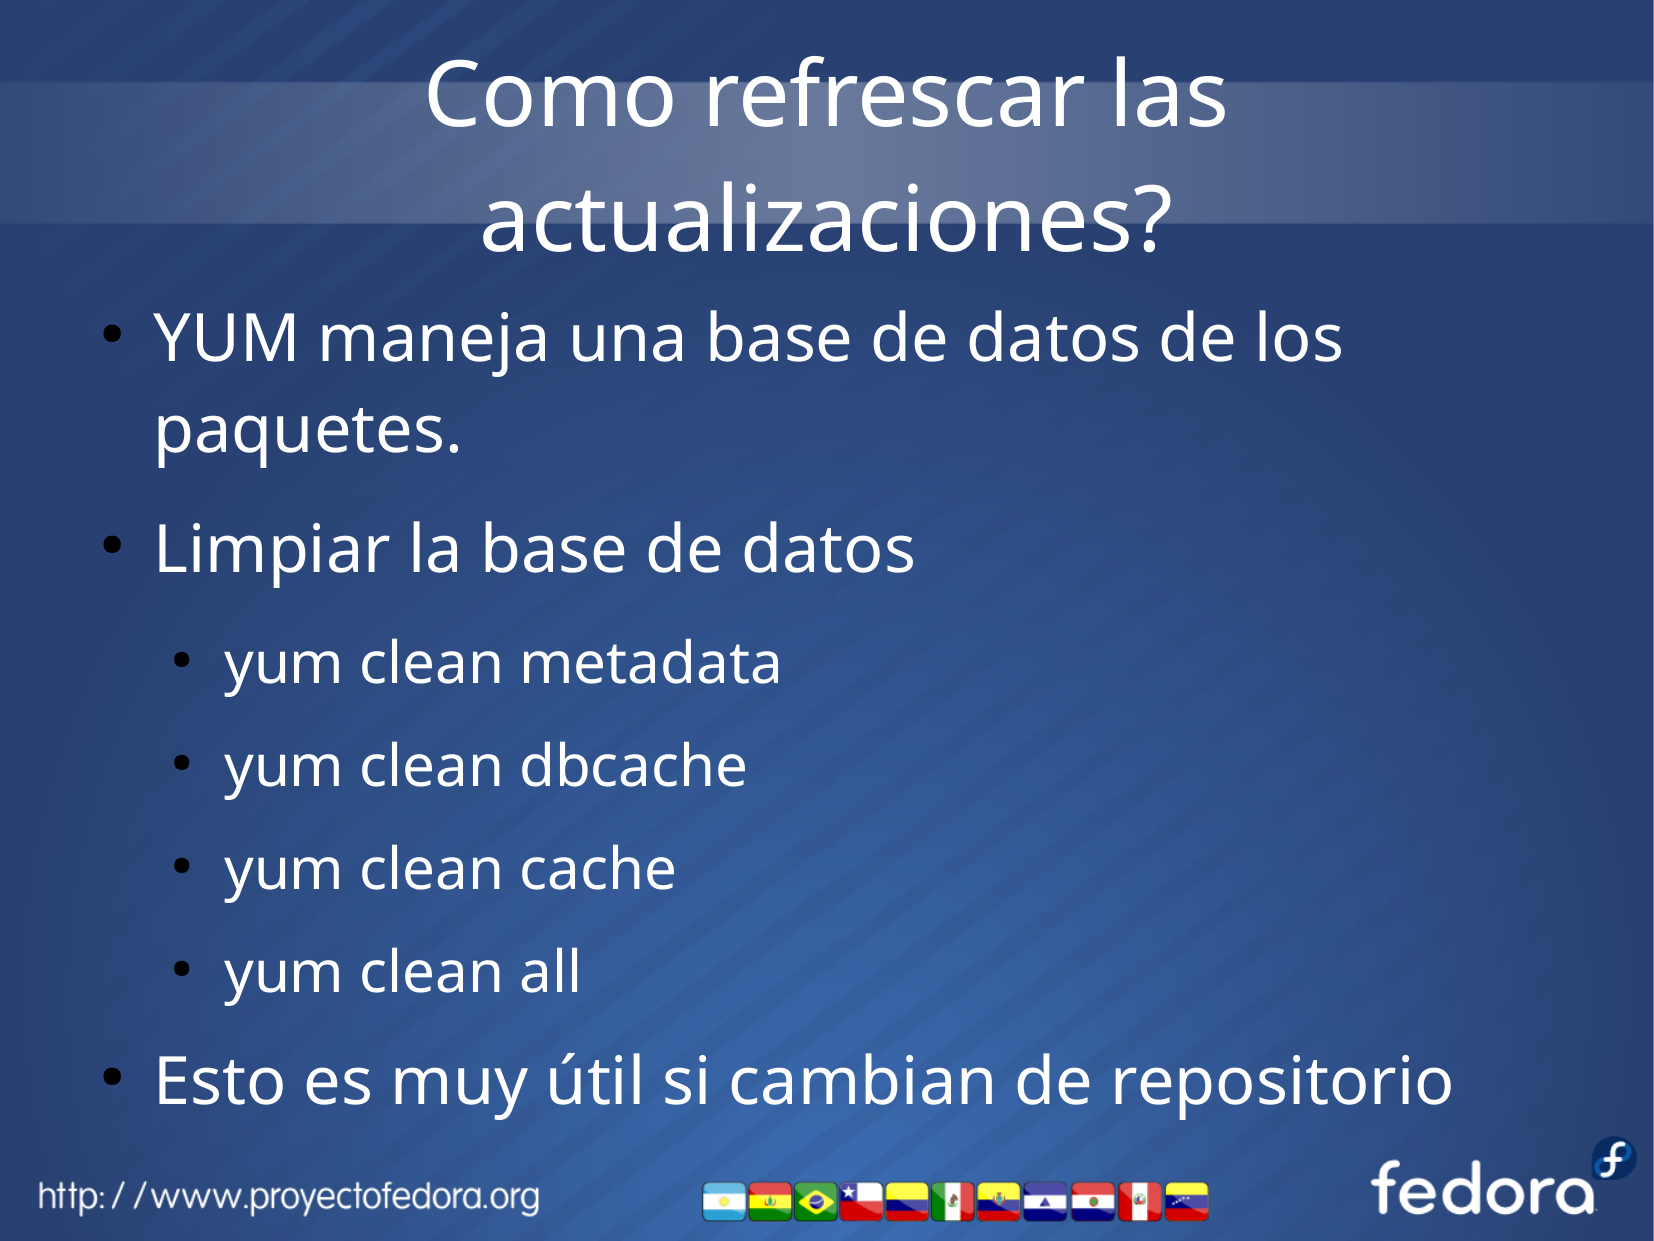

# Como refrescar las actualizaciones?
YUM maneja una base de datos de los paquetes.
Limpiar la base de datos
yum clean metadata
yum clean dbcache
yum clean cache
yum clean all
Esto es muy útil si cambian de repositorio